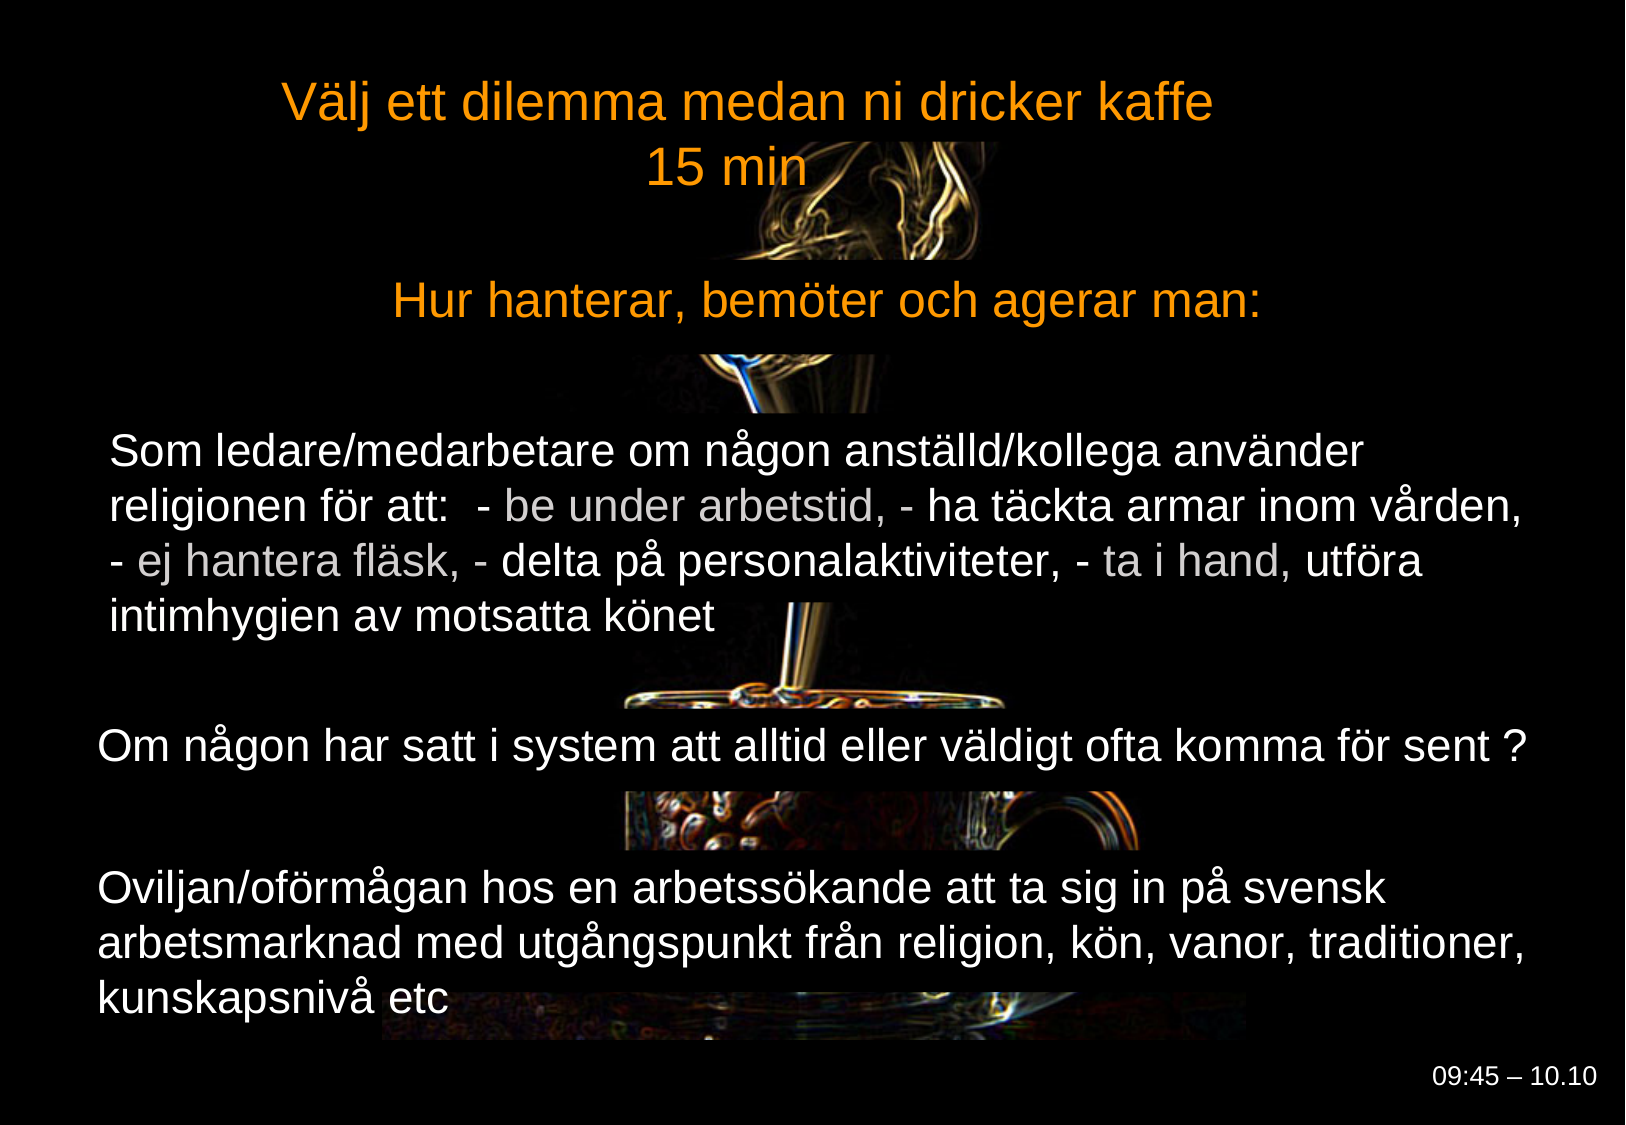

Välj ett dilemma medan ni dricker kaffe
15 min
Hur hanterar, bemöter och agerar man:
Som ledare/medarbetare om någon anställd/kollega använder religionen för att: - be under arbetstid, - ha täckta armar inom vården, - ej hantera fläsk, - delta på personalaktiviteter, - ta i hand, utföra intimhygien av motsatta könet
Om någon har satt i system att alltid eller väldigt ofta komma för sent ?
Oviljan/oförmågan hos en arbetssökande att ta sig in på svensk arbetsmarknad med utgångspunkt från religion, kön, vanor, traditioner, kunskapsnivå etc
09:45 – 10.10